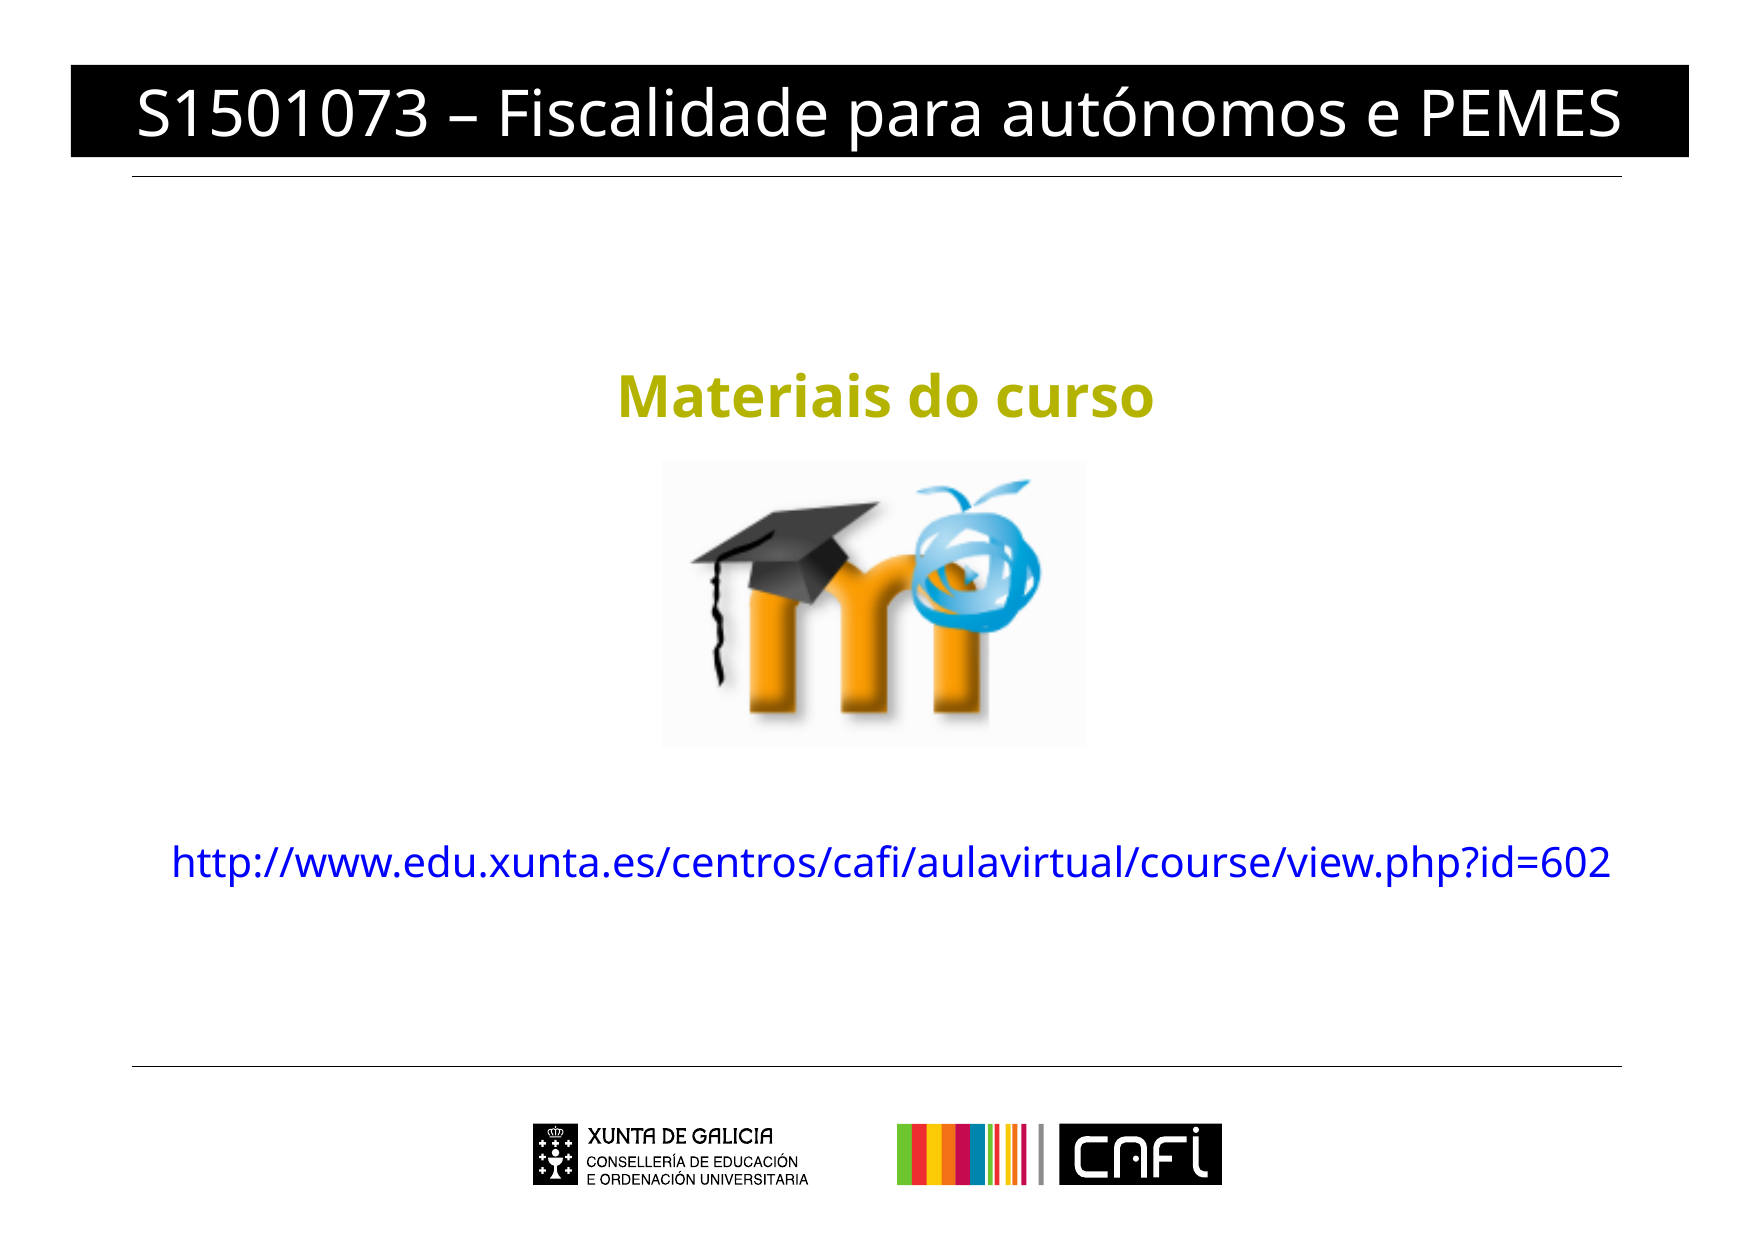

S1501073 – Fiscalidade para autónomos e PEMES
Materiais do curso
http://www.edu.xunta.es/centros/cafi/aulavirtual/course/view.php?id=602